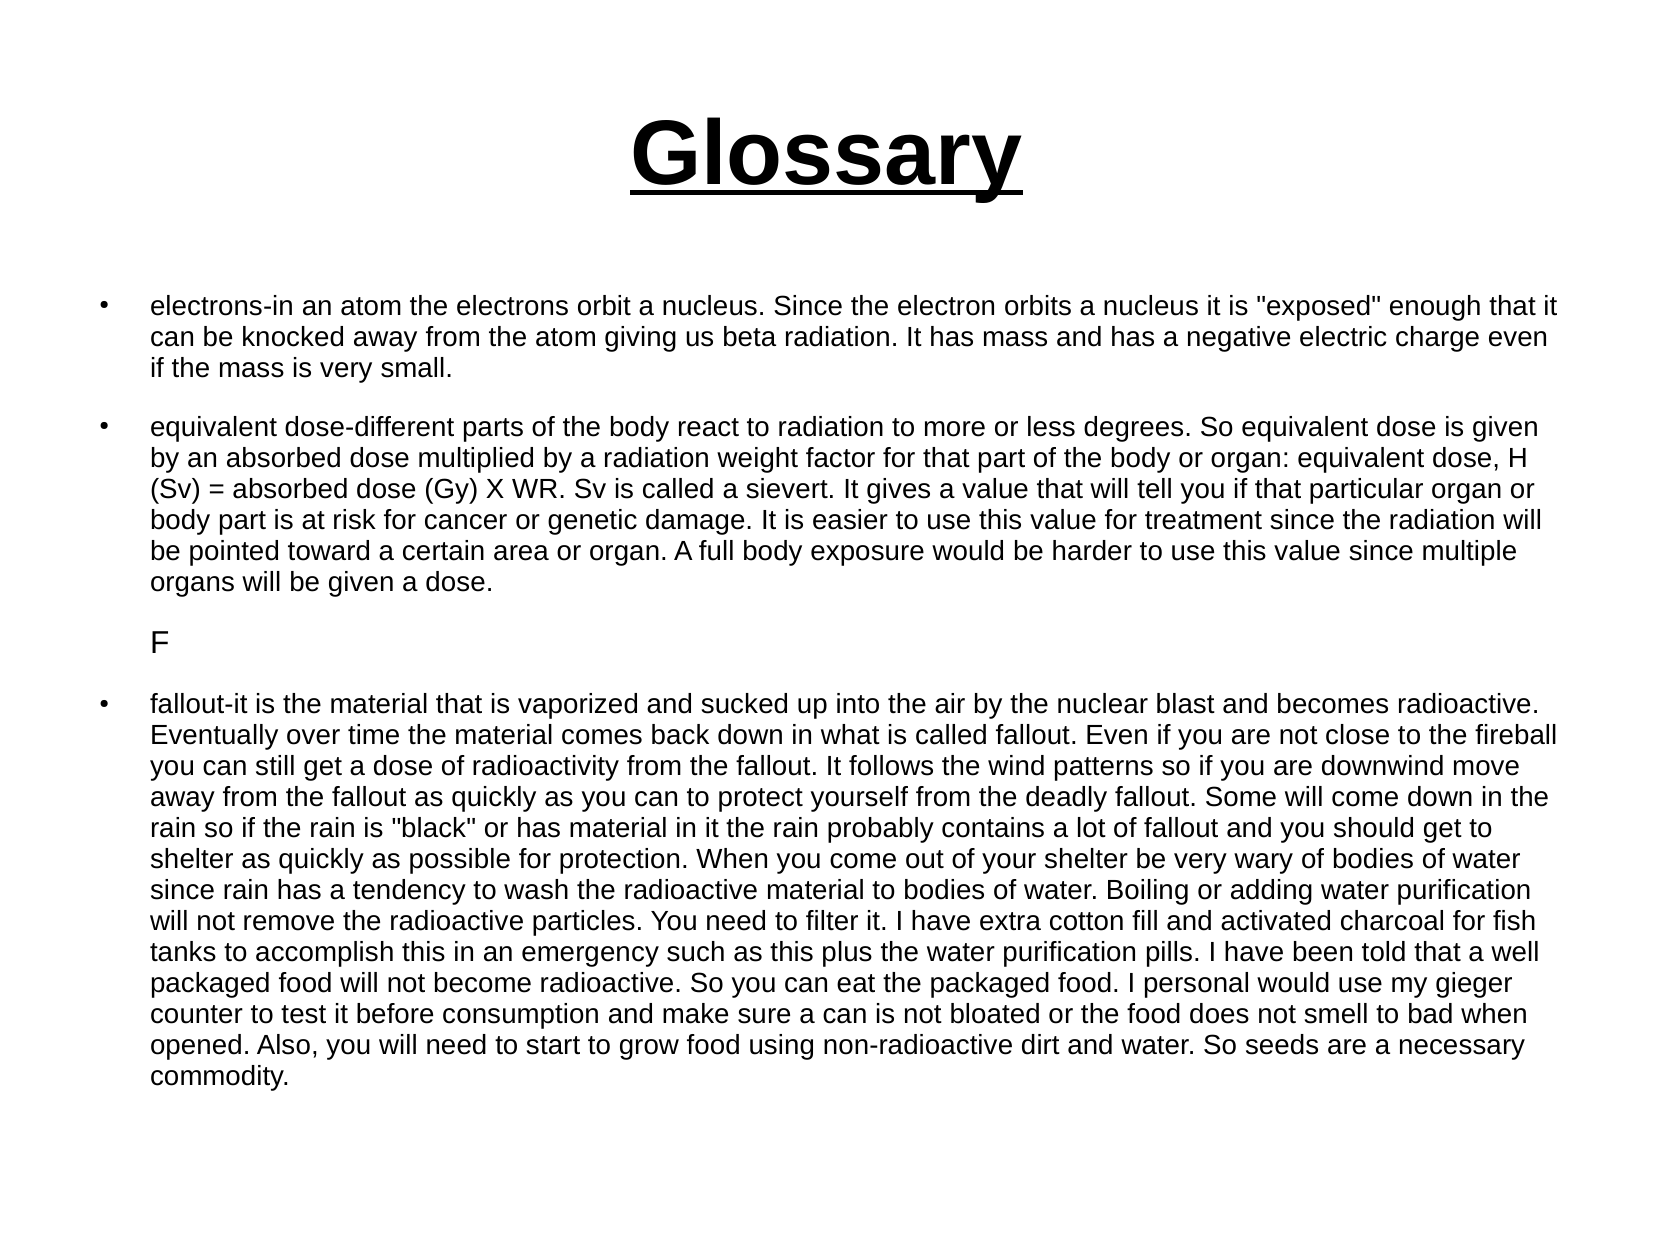

# Glossary
electrons-in an atom the electrons orbit a nucleus. Since the electron orbits a nucleus it is "exposed" enough that it can be knocked away from the atom giving us beta radiation. It has mass and has a negative electric charge even if the mass is very small.
equivalent dose-different parts of the body react to radiation to more or less degrees. So equivalent dose is given by an absorbed dose multiplied by a radiation weight factor for that part of the body or organ: equivalent dose, H (Sv) = absorbed dose (Gy) X WR. Sv is called a sievert. It gives a value that will tell you if that particular organ or body part is at risk for cancer or genetic damage. It is easier to use this value for treatment since the radiation will be pointed toward a certain area or organ. A full body exposure would be harder to use this value since multiple organs will be given a dose.
F
fallout-it is the material that is vaporized and sucked up into the air by the nuclear blast and becomes radioactive. Eventually over time the material comes back down in what is called fallout. Even if you are not close to the fireball you can still get a dose of radioactivity from the fallout. It follows the wind patterns so if you are downwind move away from the fallout as quickly as you can to protect yourself from the deadly fallout. Some will come down in the rain so if the rain is "black" or has material in it the rain probably contains a lot of fallout and you should get to shelter as quickly as possible for protection. When you come out of your shelter be very wary of bodies of water since rain has a tendency to wash the radioactive material to bodies of water. Boiling or adding water purification will not remove the radioactive particles. You need to filter it. I have extra cotton fill and activated charcoal for fish tanks to accomplish this in an emergency such as this plus the water purification pills. I have been told that a well packaged food will not become radioactive. So you can eat the packaged food. I personal would use my gieger counter to test it before consumption and make sure a can is not bloated or the food does not smell to bad when opened. Also, you will need to start to grow food using non-radioactive dirt and water. So seeds are a necessary commodity.